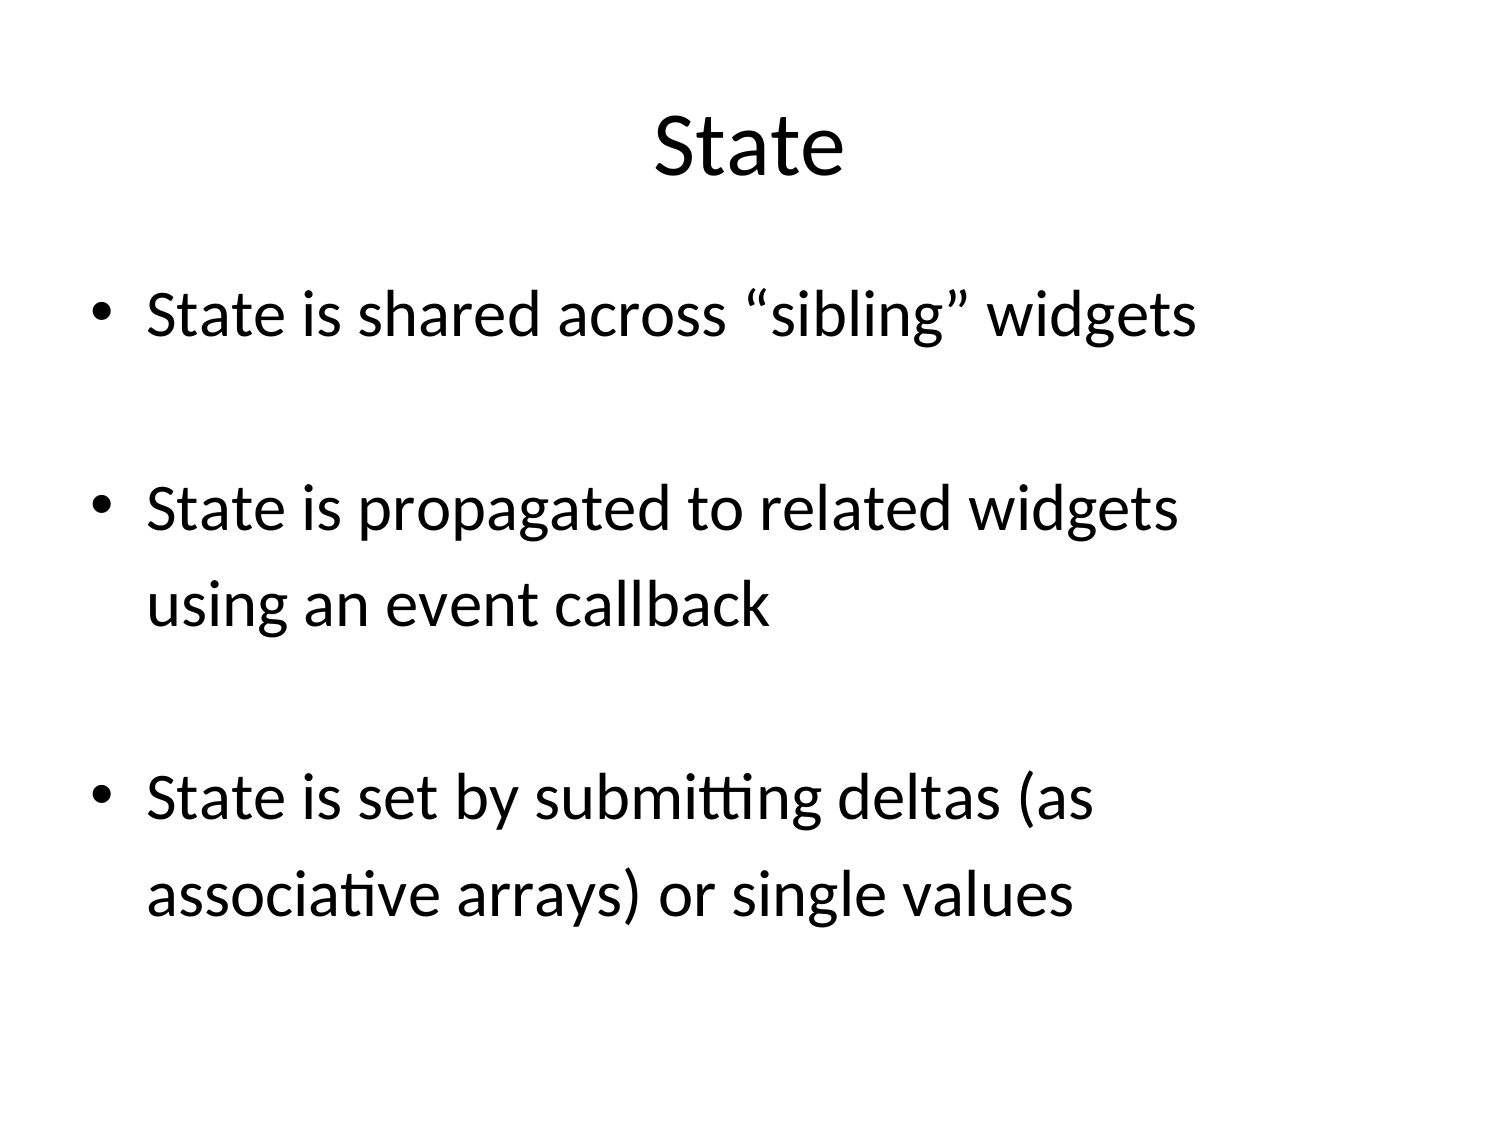

# State
State is shared across “sibling” widgets
State is propagated to related widgets
using an event callback
State is set by submitting deltas (as
associative arrays) or single values